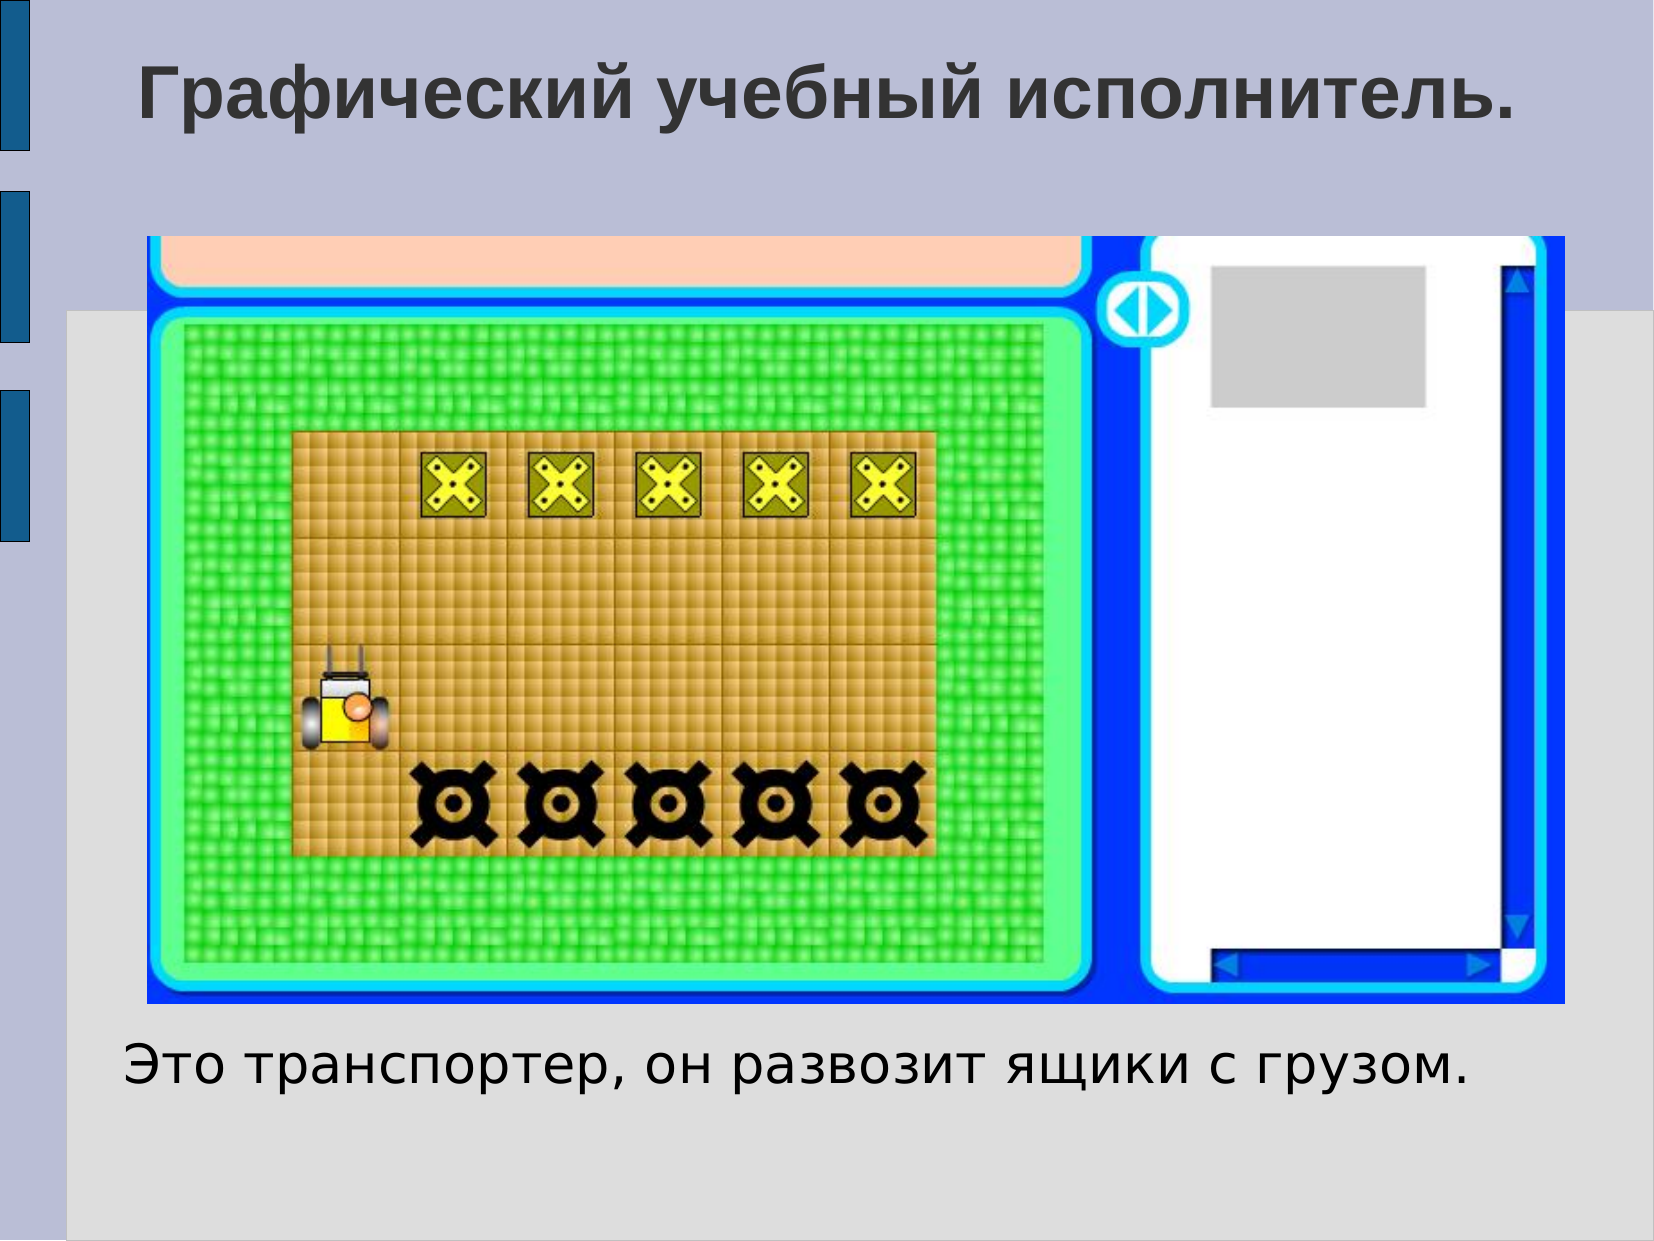

# Графический учебный исполнитель.
Это транспортер, он развозит ящики с грузом.